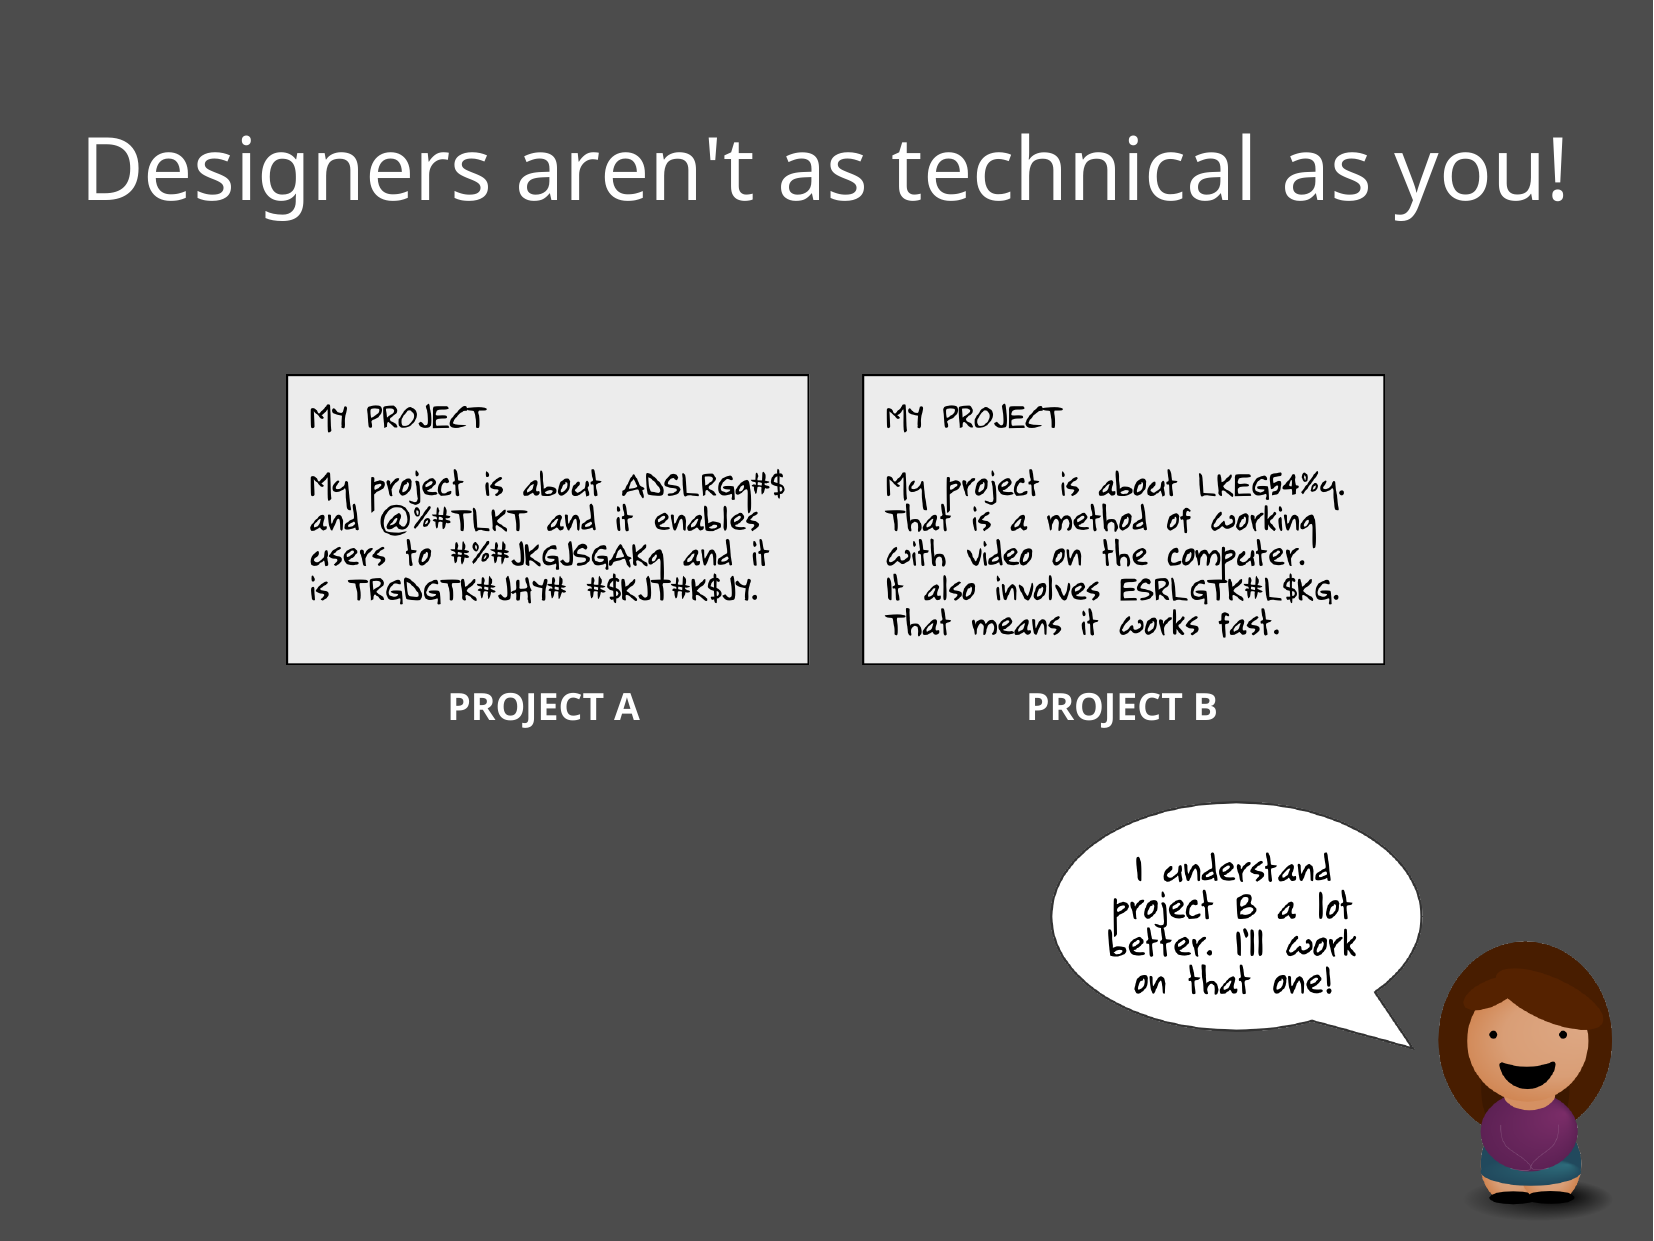

# Designers aren't as technical as you!
PROJECT A
PROJECT B